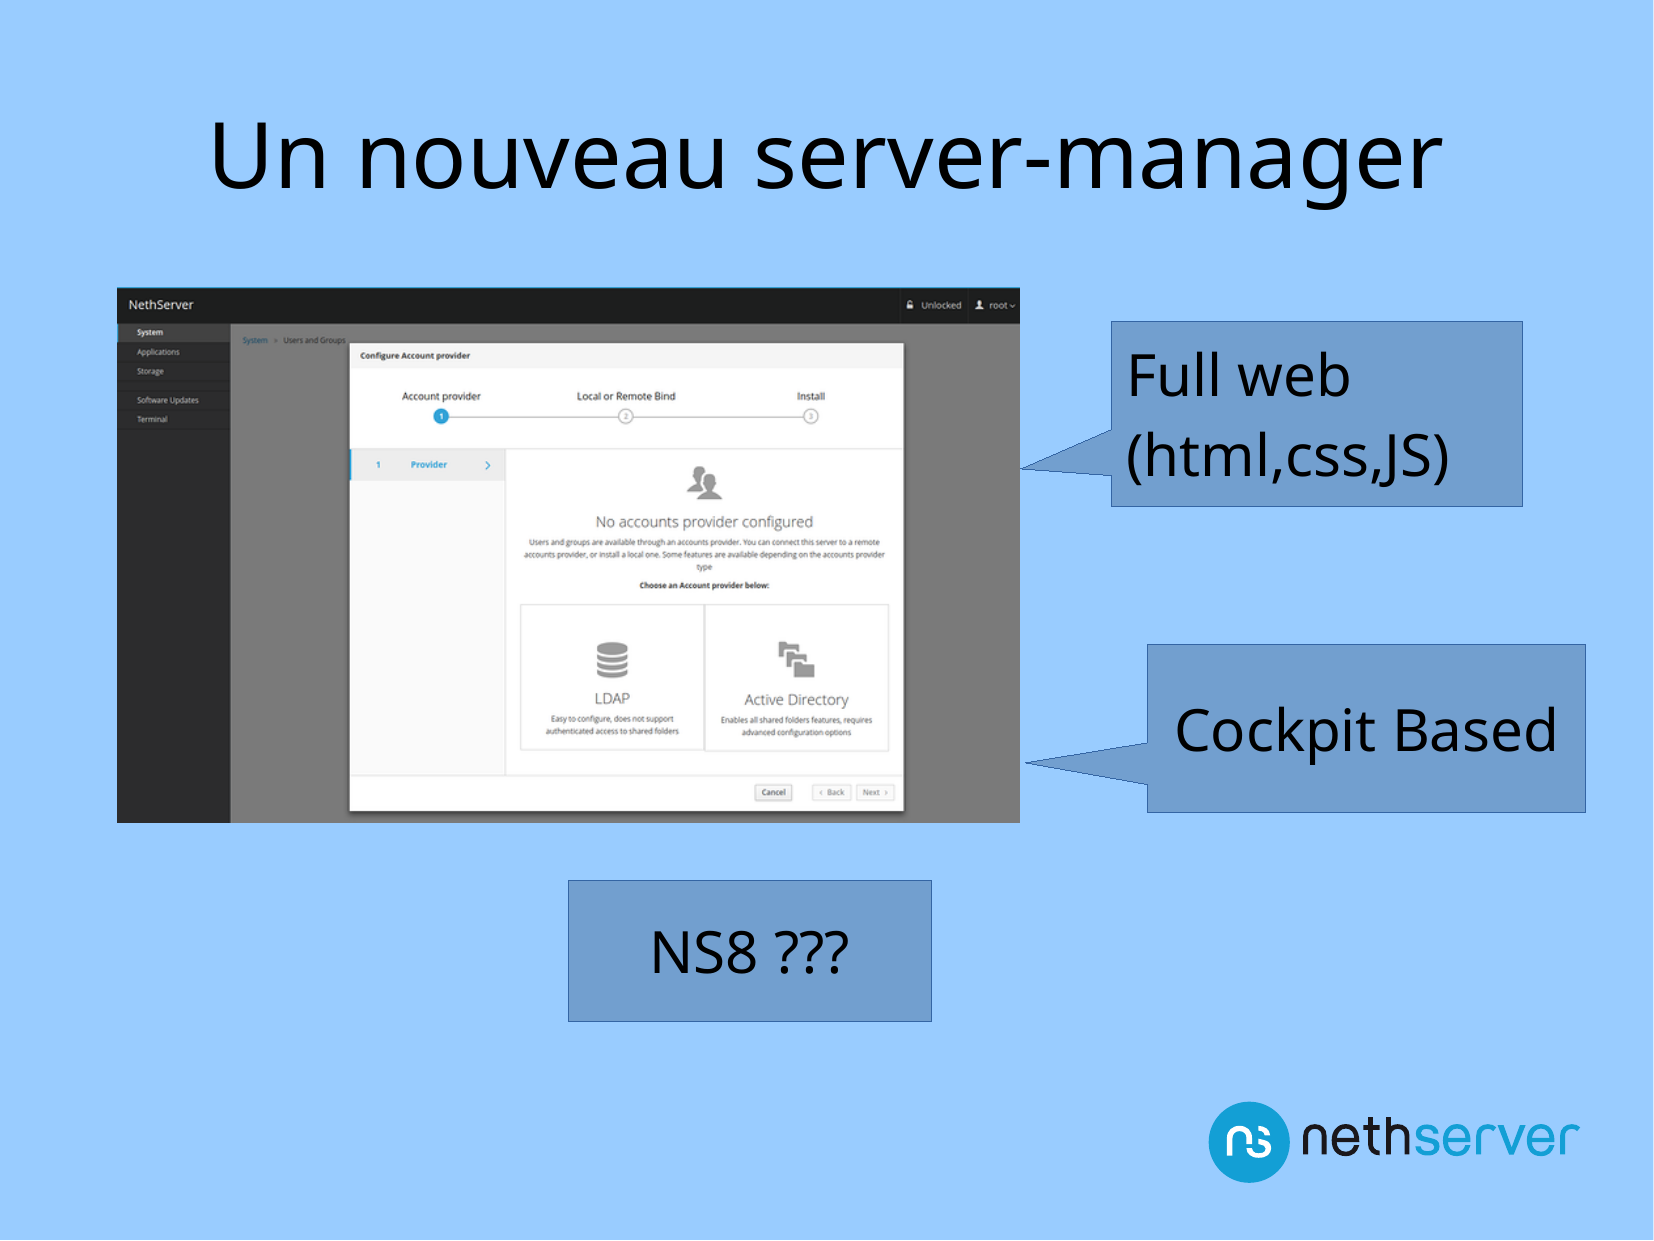

# Un nouveau server-manager
Full web
(html,css,JS)
Cockpit Based
NS8 ???